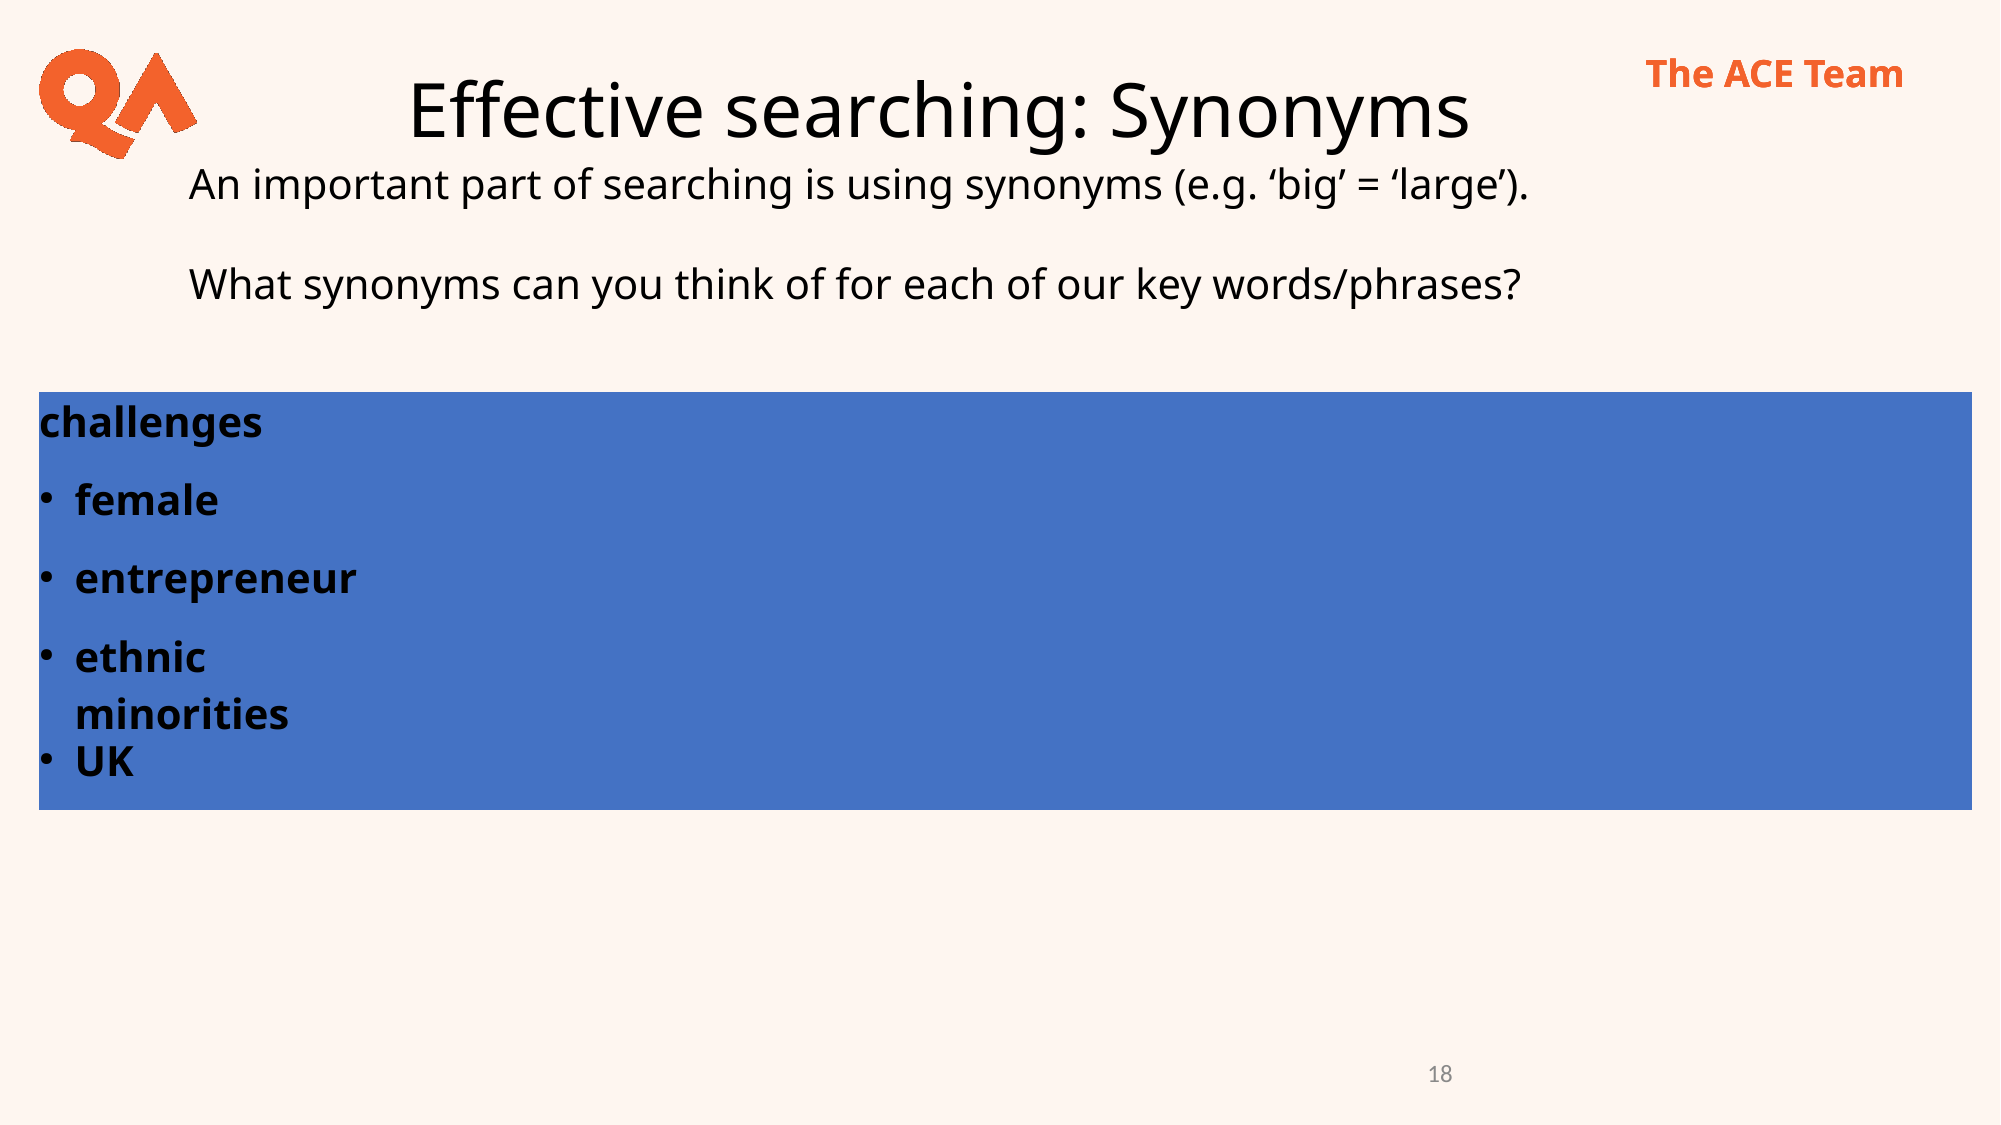

Effective searching: Synonyms
The ACE Team
An important part of searching is using synonyms (e.g. ‘big’ = ‘large’).
What synonyms can you think of for each of our key words/phrases?
| challenges | | | | |
| --- | --- | --- | --- | --- |
| female | | | | |
| entrepreneur | | | | |
| ethnic minorities | | | | |
| UK | | | | |